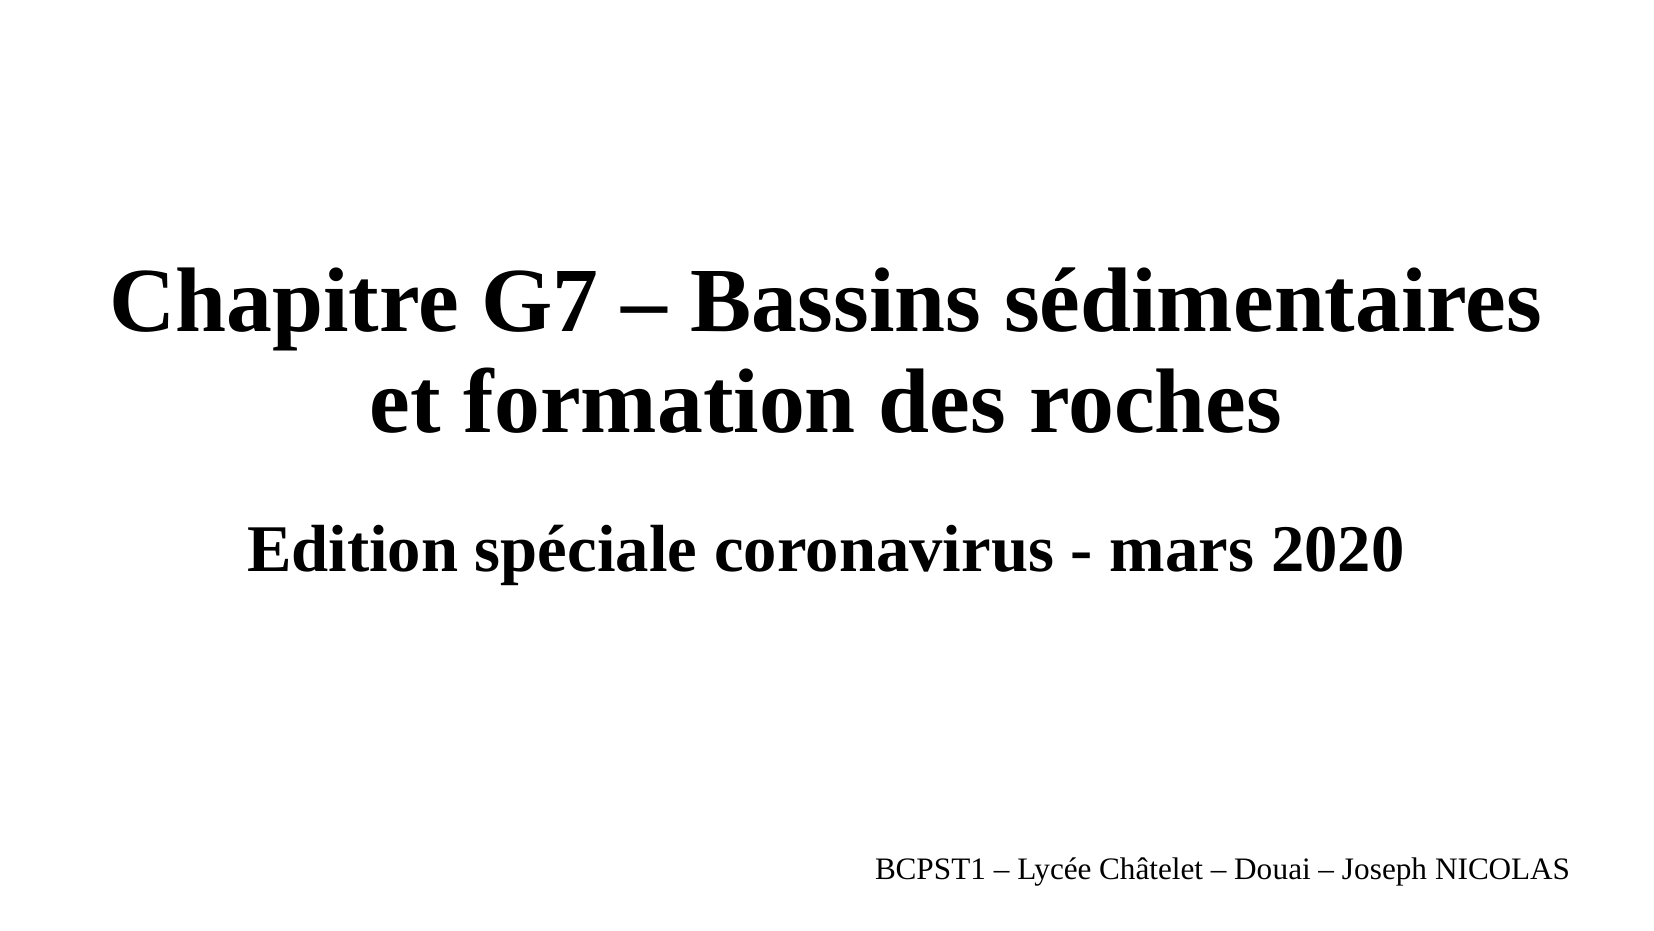

# Chapitre G7 – Bassins sédimentaires et formation des roches
Edition spéciale coronavirus - mars 2020
BCPST1 – Lycée Châtelet – Douai – Joseph NICOLAS